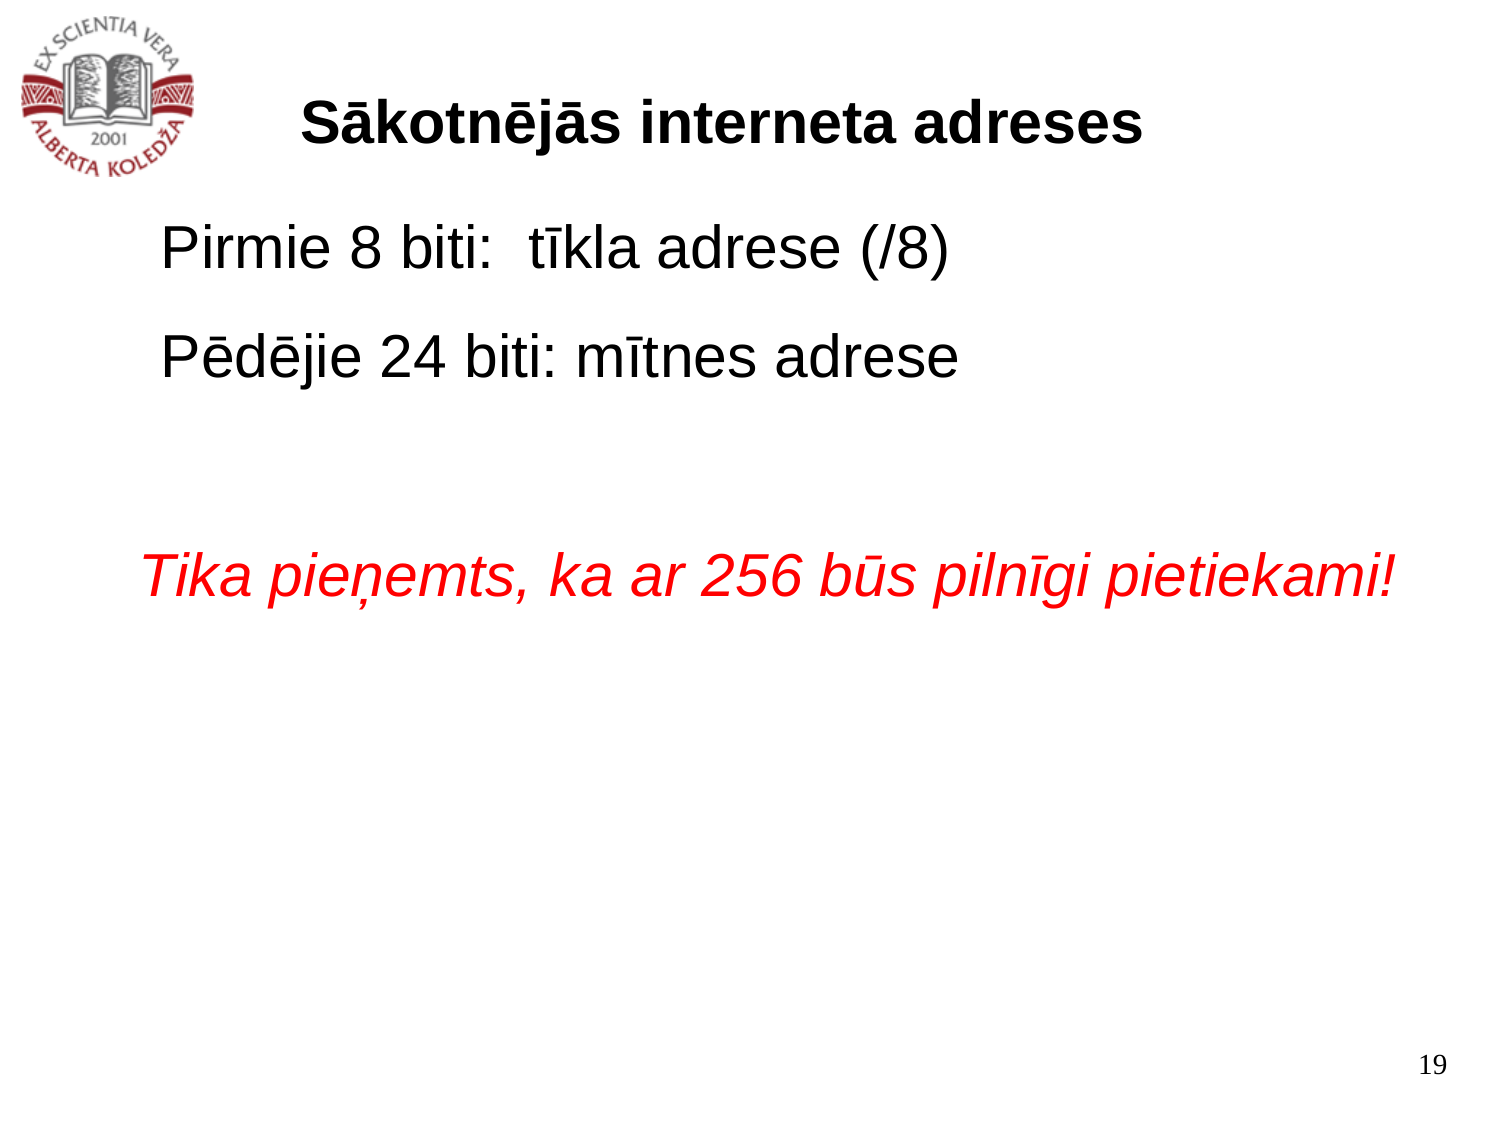

# Sākotnējās interneta adreses
Pirmie 8 biti: tīkla adrese (/8)
Pēdējie 24 biti: mītnes adrese
Tika pieņemts, ka ar 256 būs pilnīgi pietiekami!